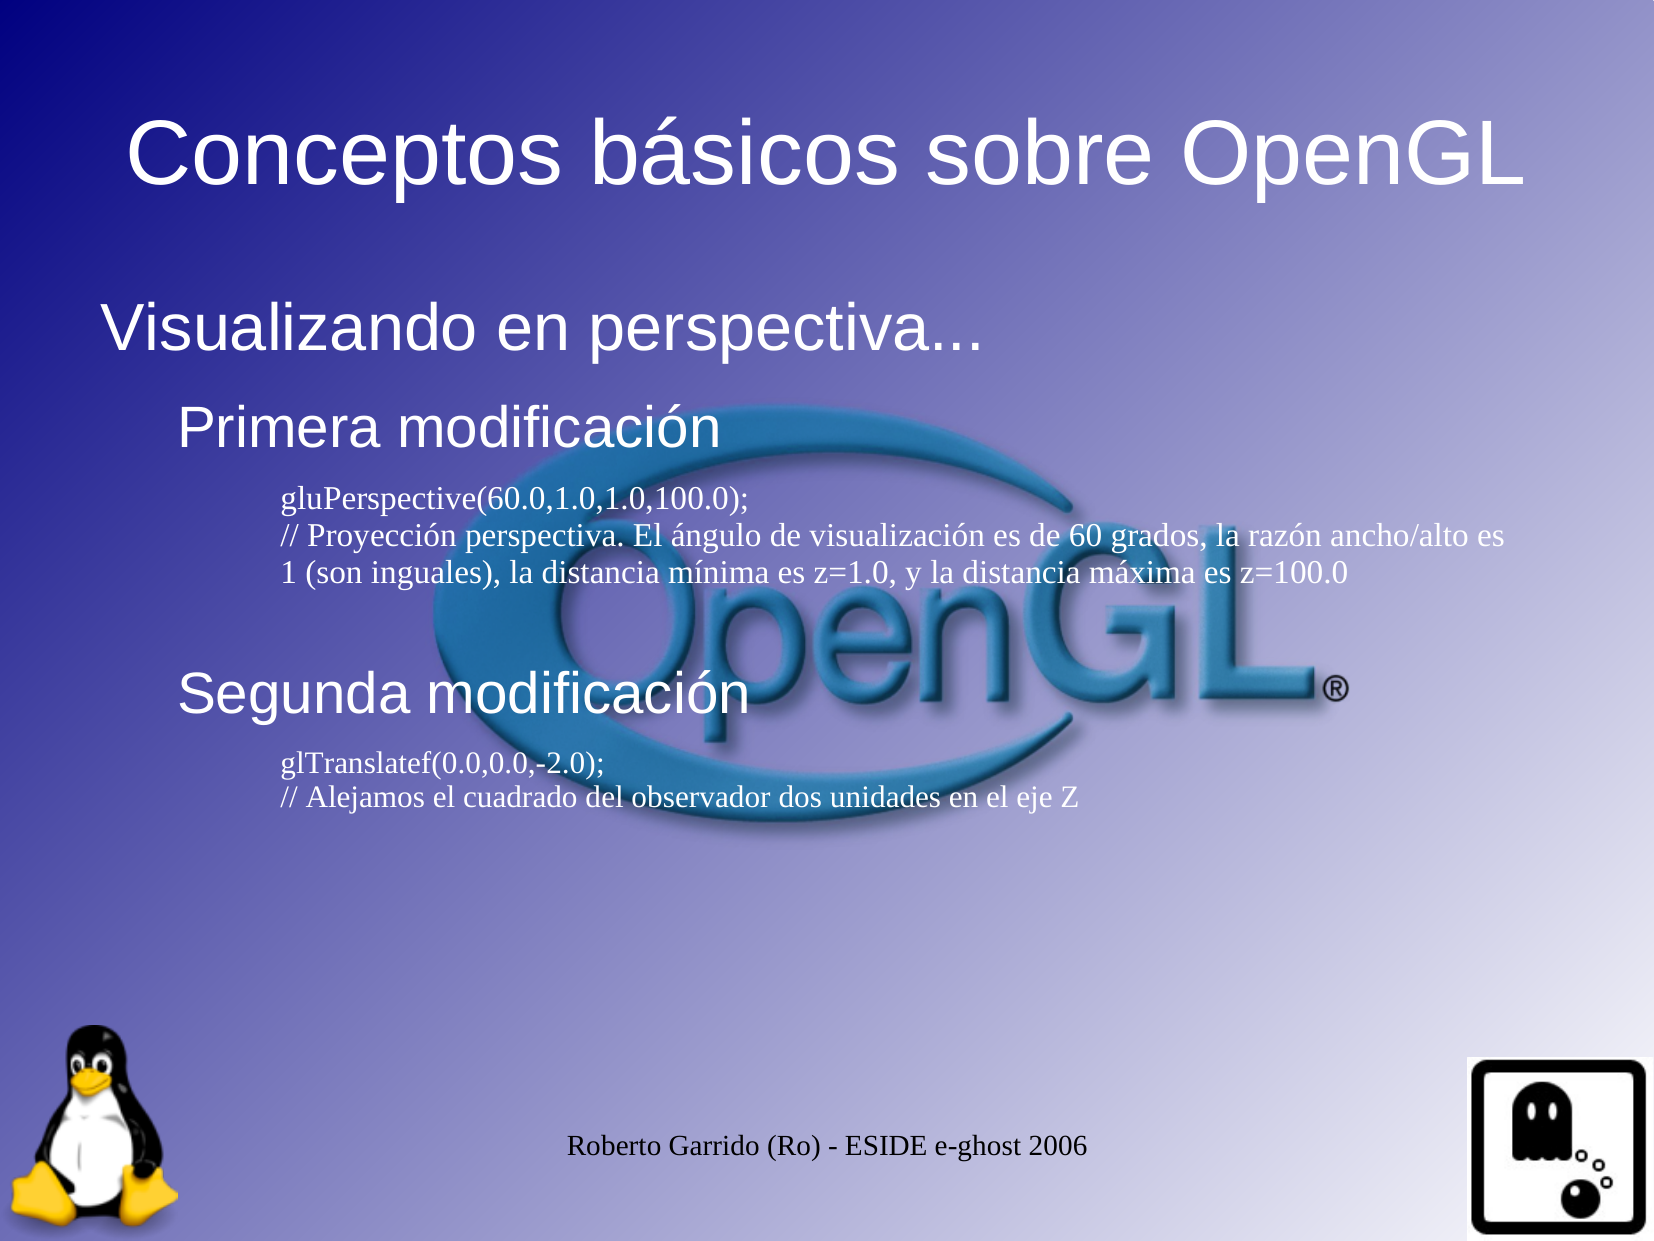

# Conceptos básicos sobre OpenGL
Visualizando en perspectiva...
Primera modificación
Segunda modificación
gluPerspective(60.0,1.0,1.0,100.0);
// Proyección perspectiva. El ángulo de visualización es de 60 grados, la razón ancho/alto es 1 (son inguales), la distancia mínima es z=1.0, y la distancia máxima es z=100.0
glTranslatef(0.0,0.0,-2.0);
// Alejamos el cuadrado del observador dos unidades en el eje Z
Roberto Garrido (Ro) - ESIDE e-ghost 2006